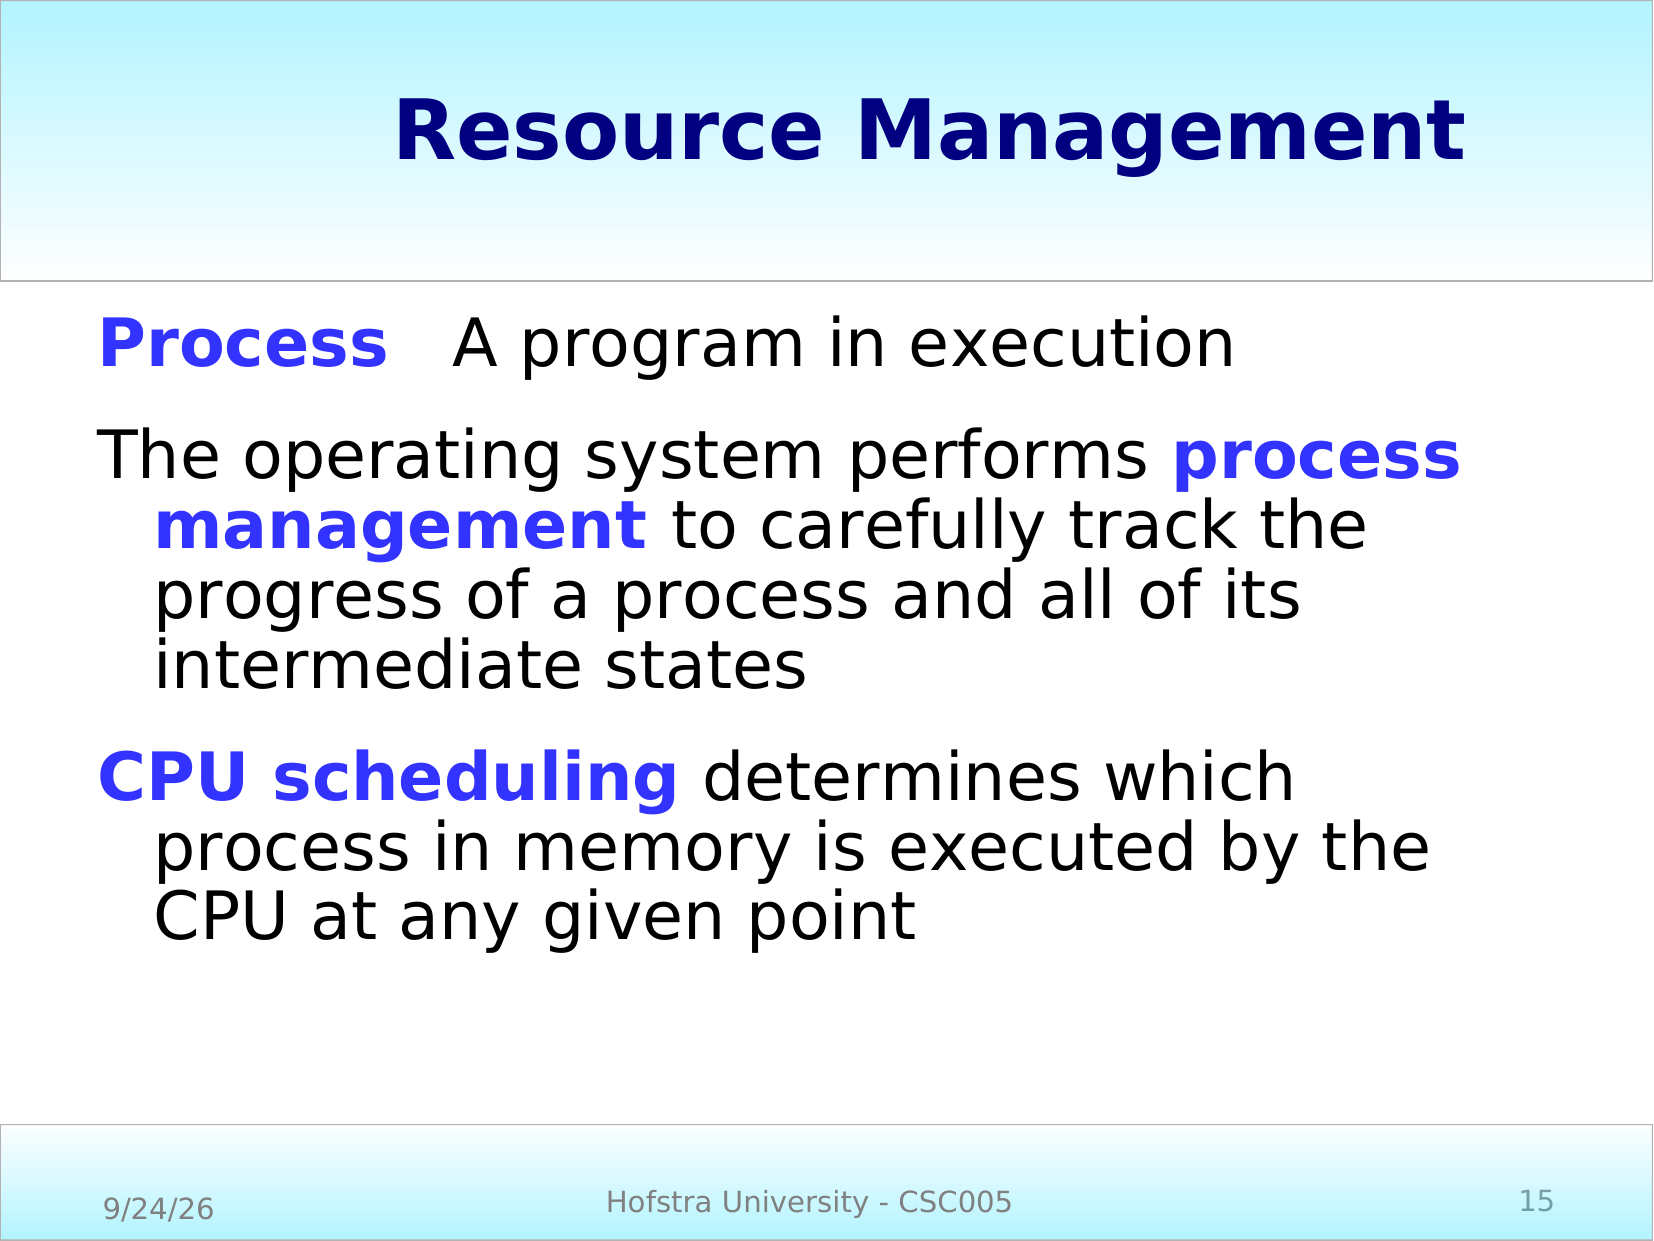

# Resource Management
Process A program in execution
The operating system performs process management to carefully track the progress of a process and all of its intermediate states
CPU scheduling determines which process in memory is executed by the CPU at any given point
15
Hofstra University - CSC005